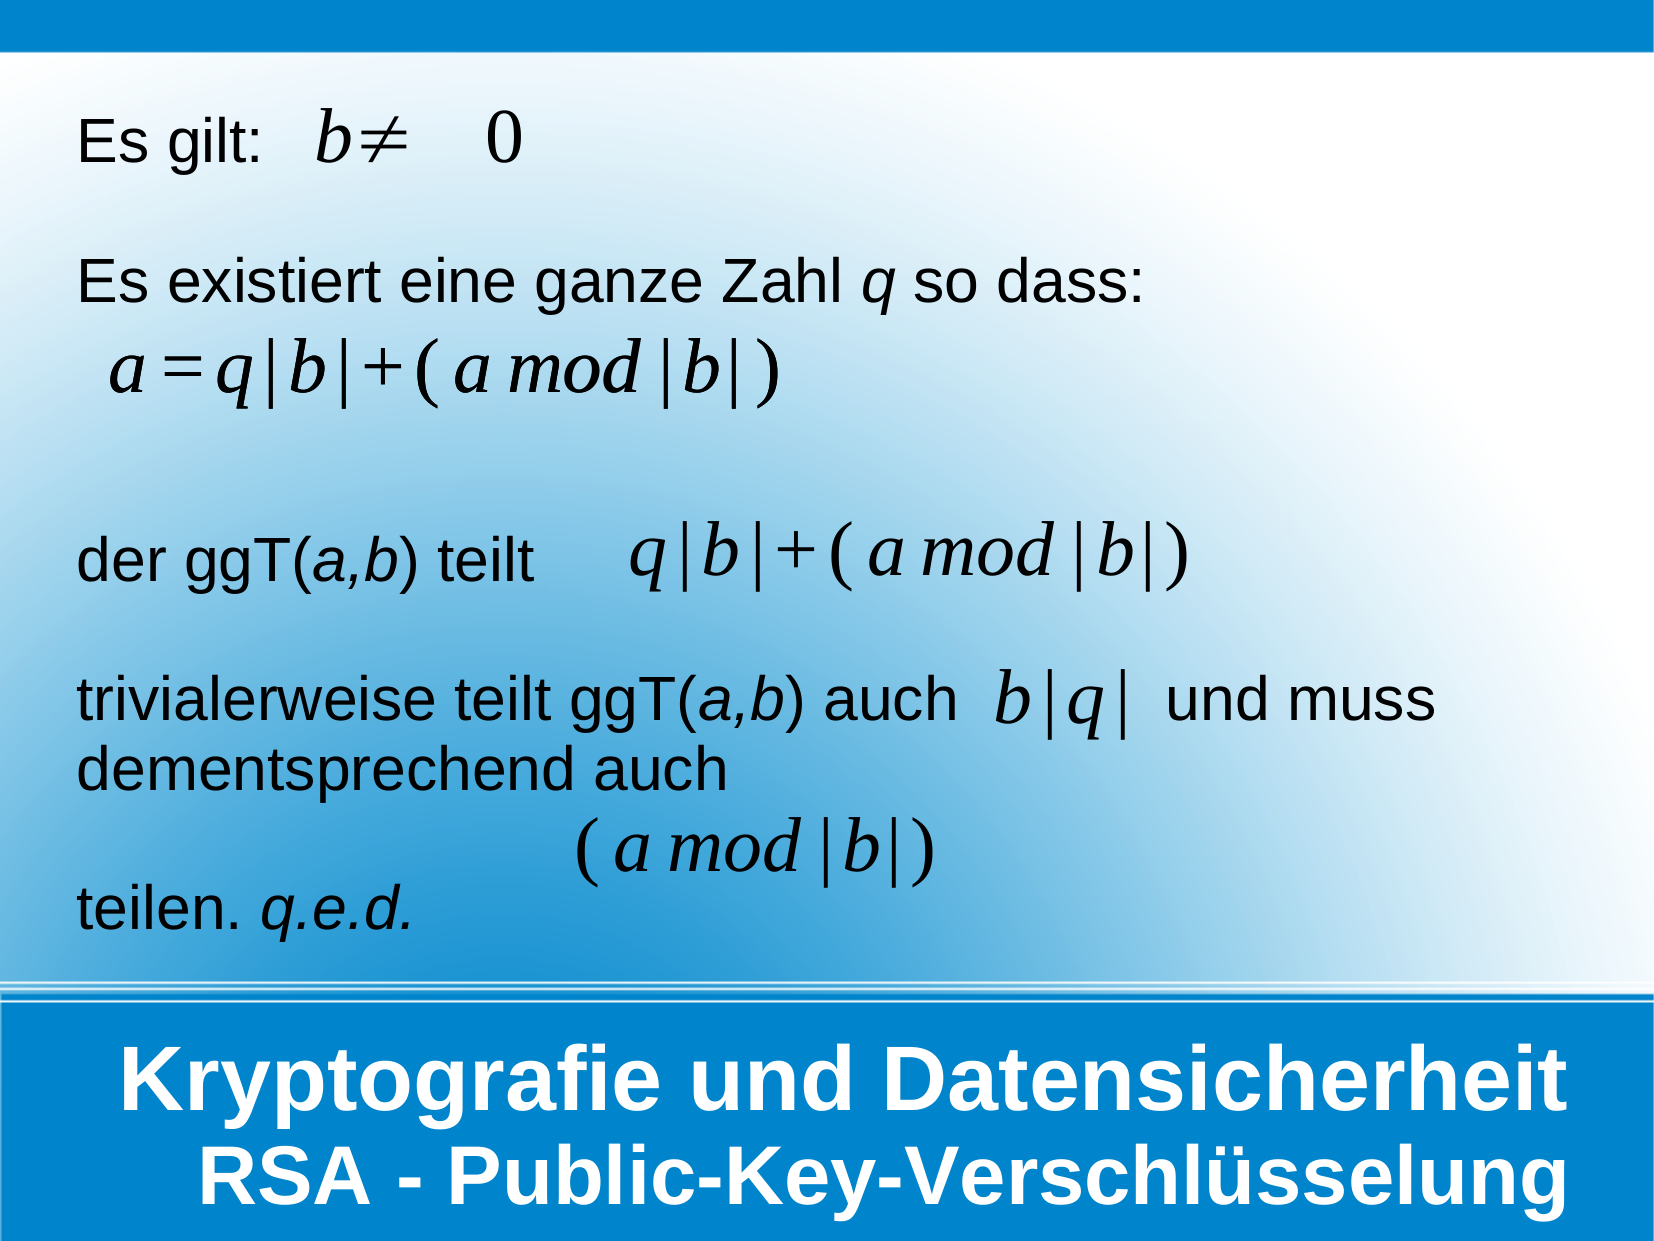

Es gilt:
Es existiert eine ganze Zahl q so dass:
der ggT(a,b) teilt
trivialerweise teilt ggT(a,b) auch und muss dementsprechend auch
teilen. q.e.d.
# Kryptografie und Datensicherheit RSA - Public-Key-Verschlüsselung